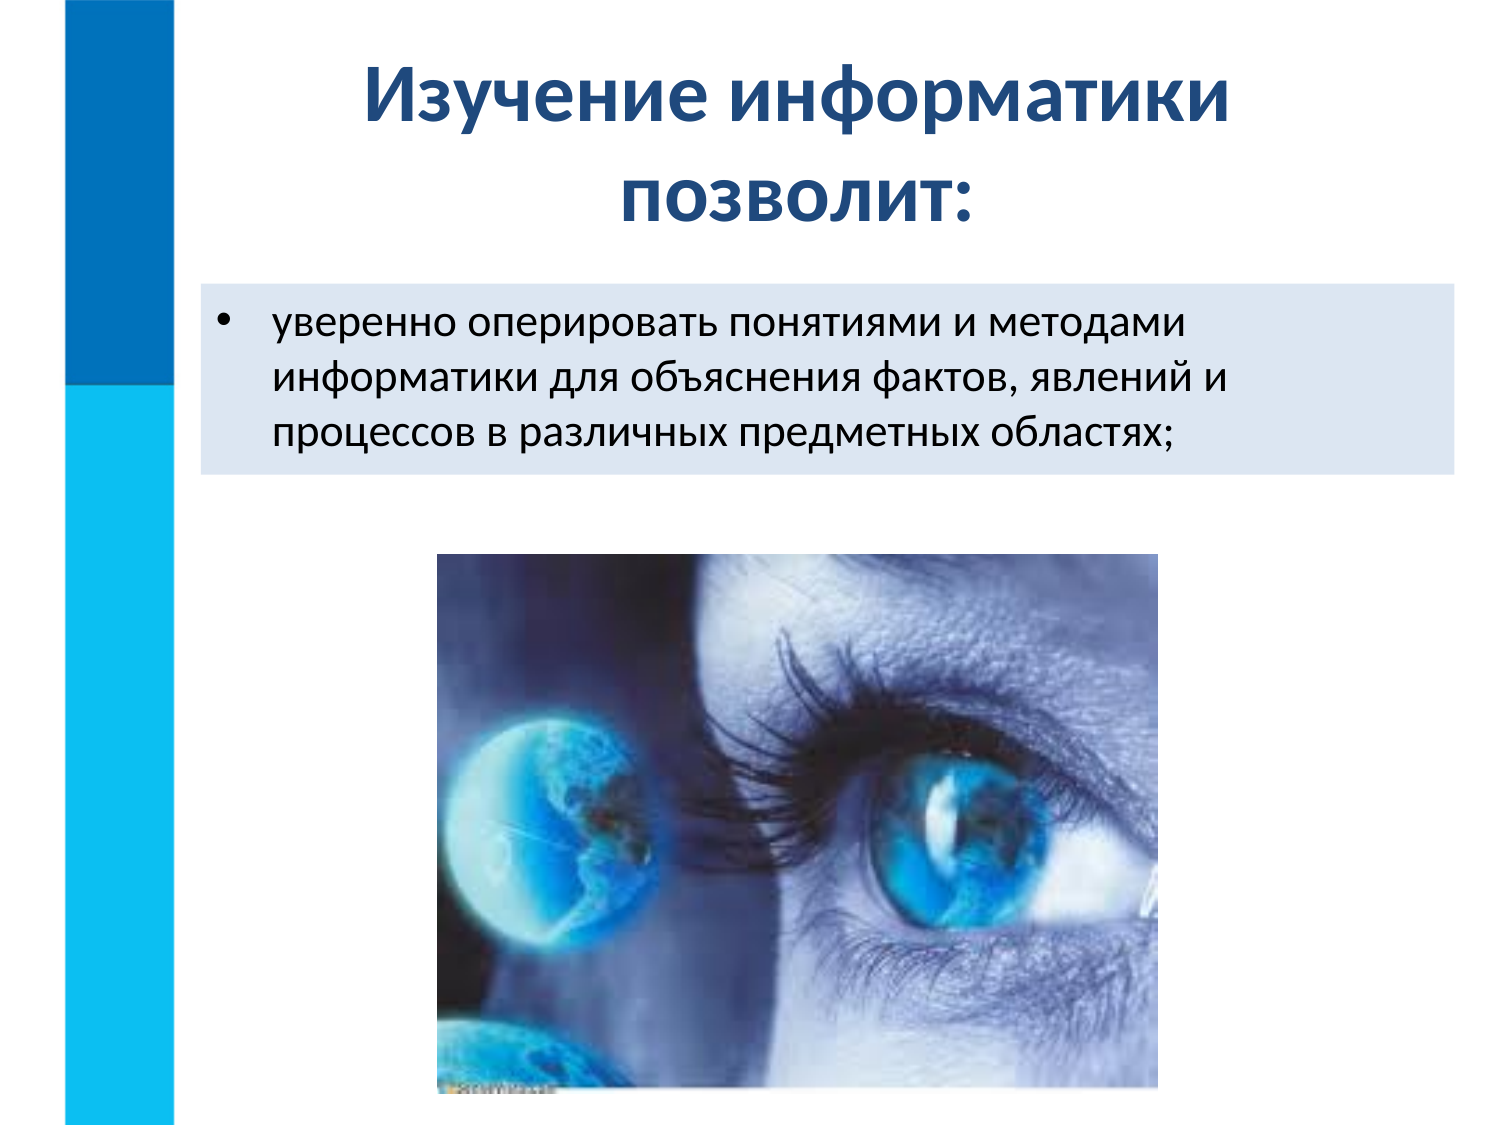

Изучение информатики позволит:
уверенно оперировать понятиями и методами информатики для объяснения фактов, явлений и процессов в различных предметных областях;